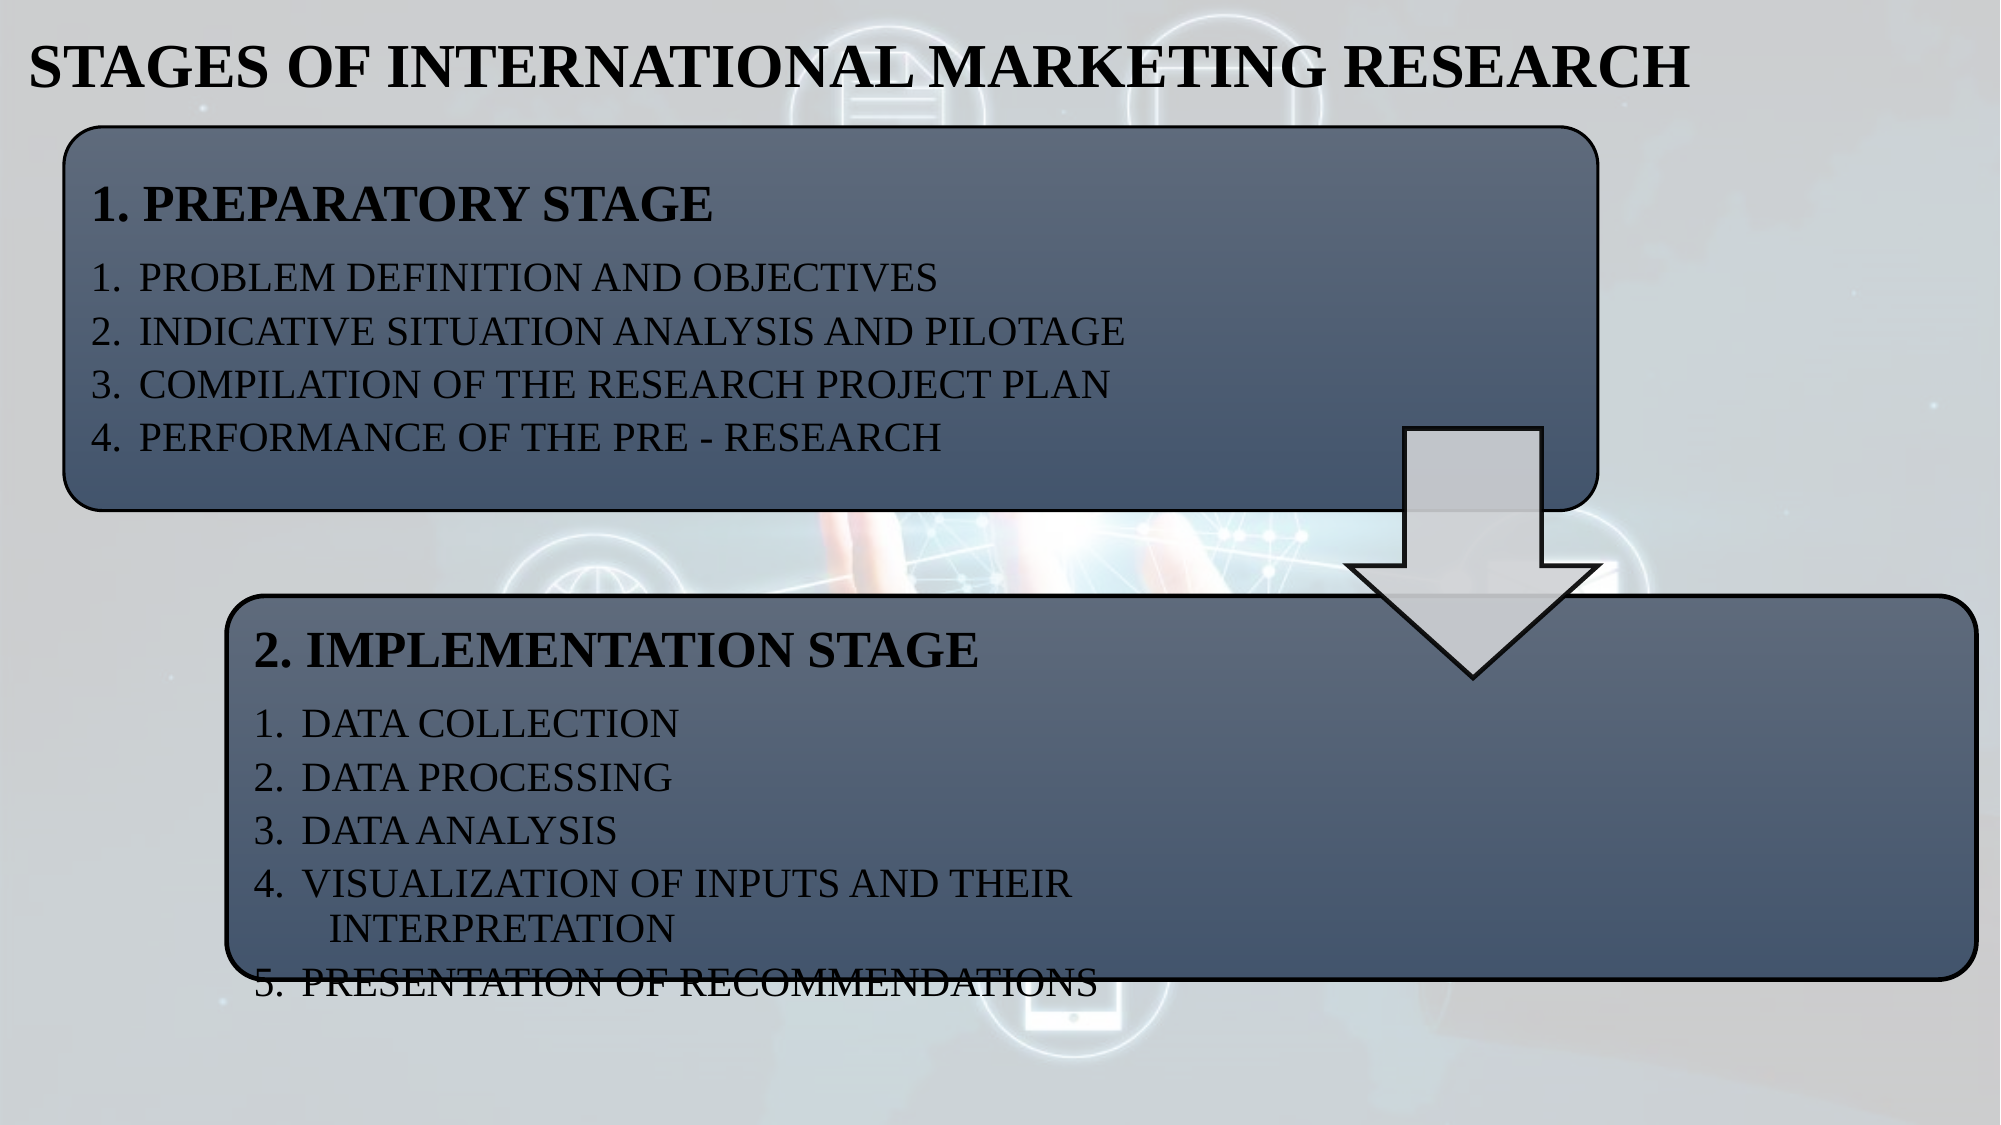

STAGES OF INTERNATIONAL MARKETING RESEARCH
1. PREPARATORY STAGE
 PROBLEM DEFINITION AND OBJECTIVES
 INDICATIVE SITUATION ANALYSIS AND PILOTAGE
 COMPILATION OF THE RESEARCH PROJECT PLAN
 PERFORMANCE OF THE PRE - RESEARCH
2. IMPLEMENTATION STAGE
 DATA COLLECTION
 DATA PROCESSING
 DATA ANALYSIS
 VISUALIZATION OF INPUTS AND THEIR INTERPRETATION
 PRESENTATION OF RECOMMENDATIONS